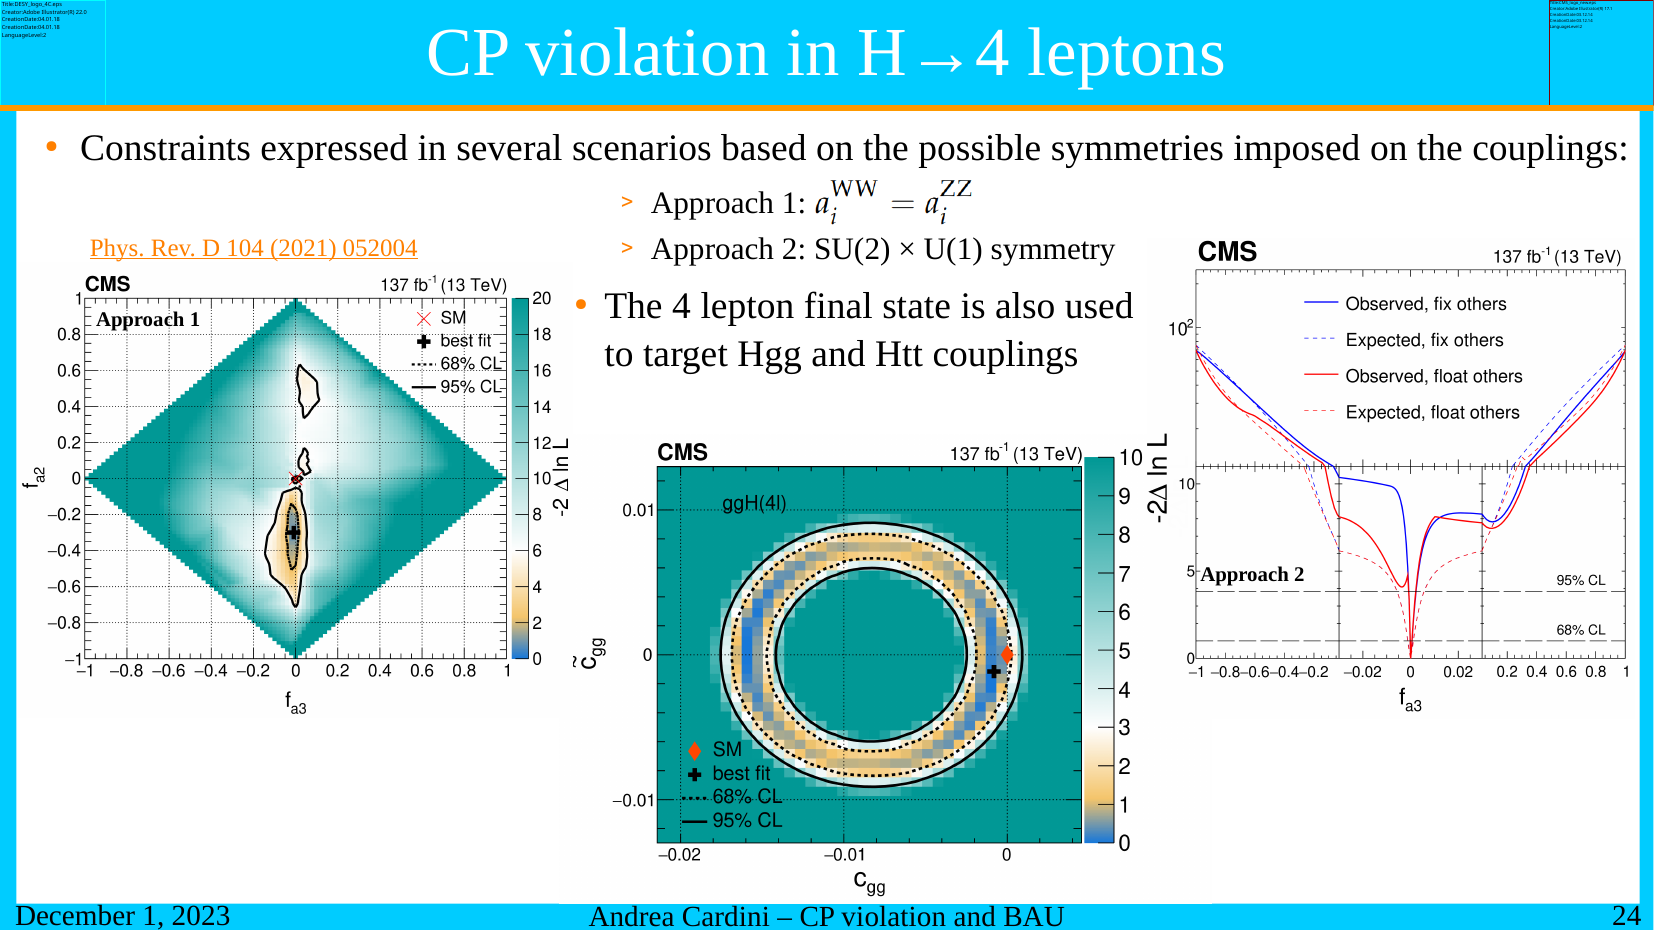

# CP violation in H→4 leptons
Constraints expressed in several scenarios based on the possible symmetries imposed on the couplings:
Approach 1:
Approach 2: SU(2) × U(1) symmetry
The 4 lepton final state is also used
to target Hgg and Htt couplings
Phys. Rev. D 104 (2021) 052004
Approach 2
Approach 1
24